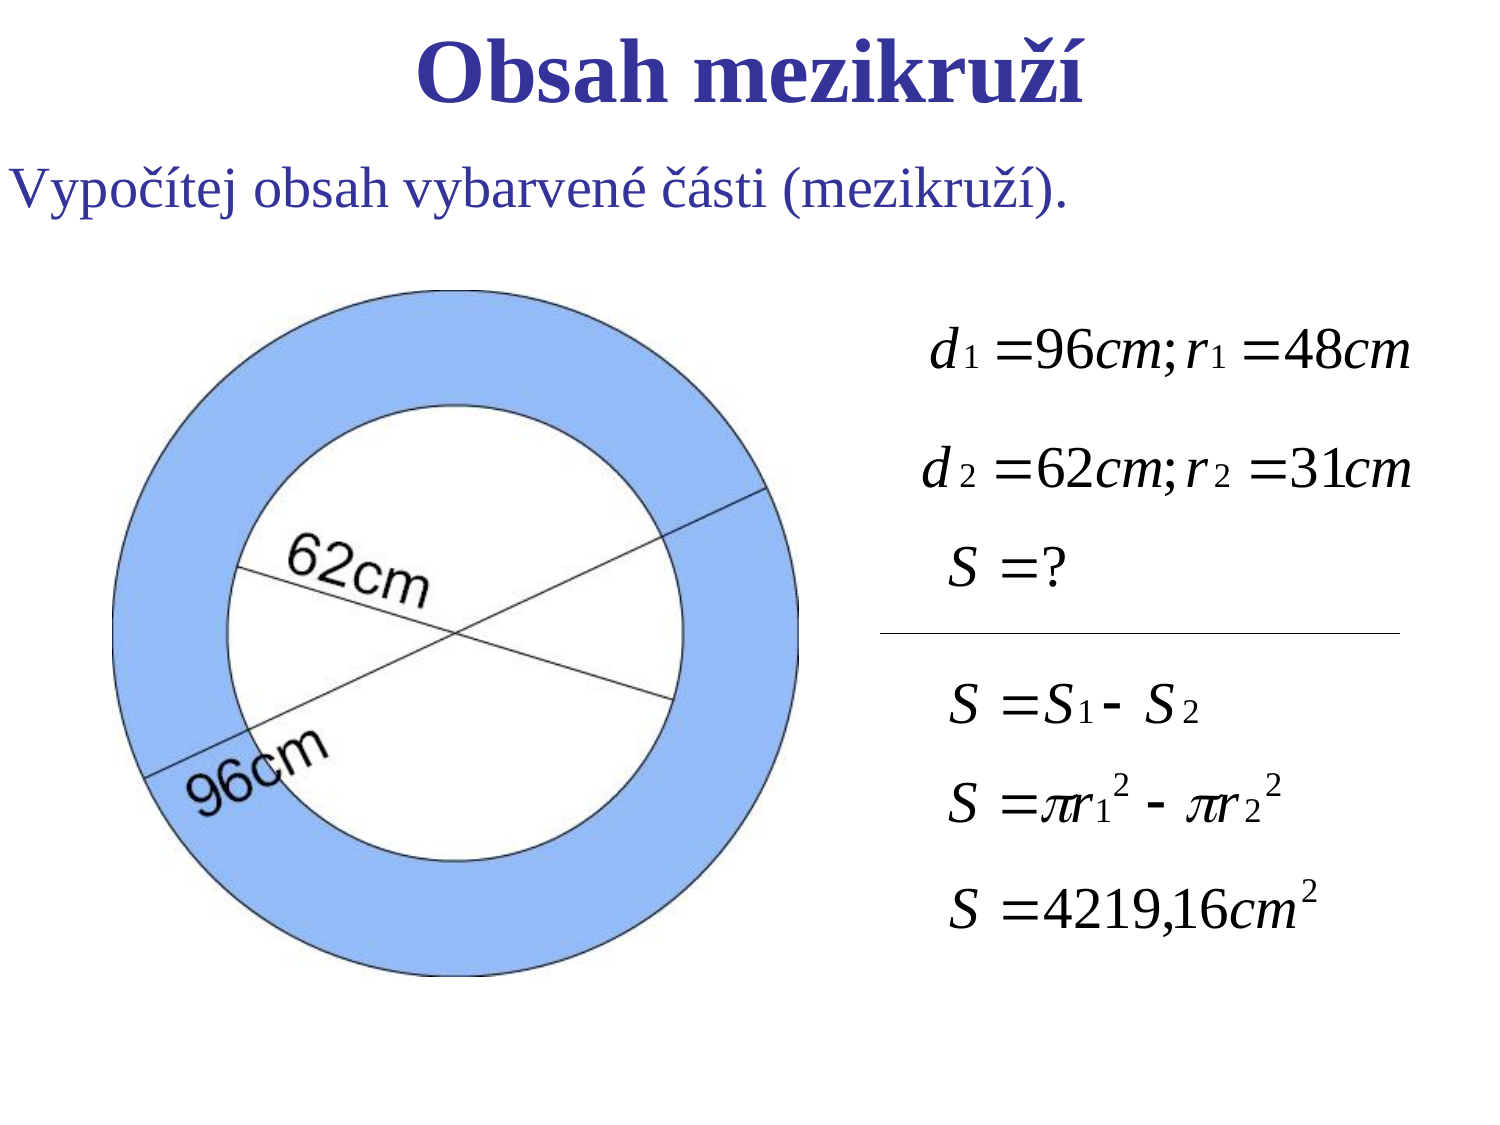

Obsah mezikruží
Vypočítej obsah vybarvené části (mezikruží).